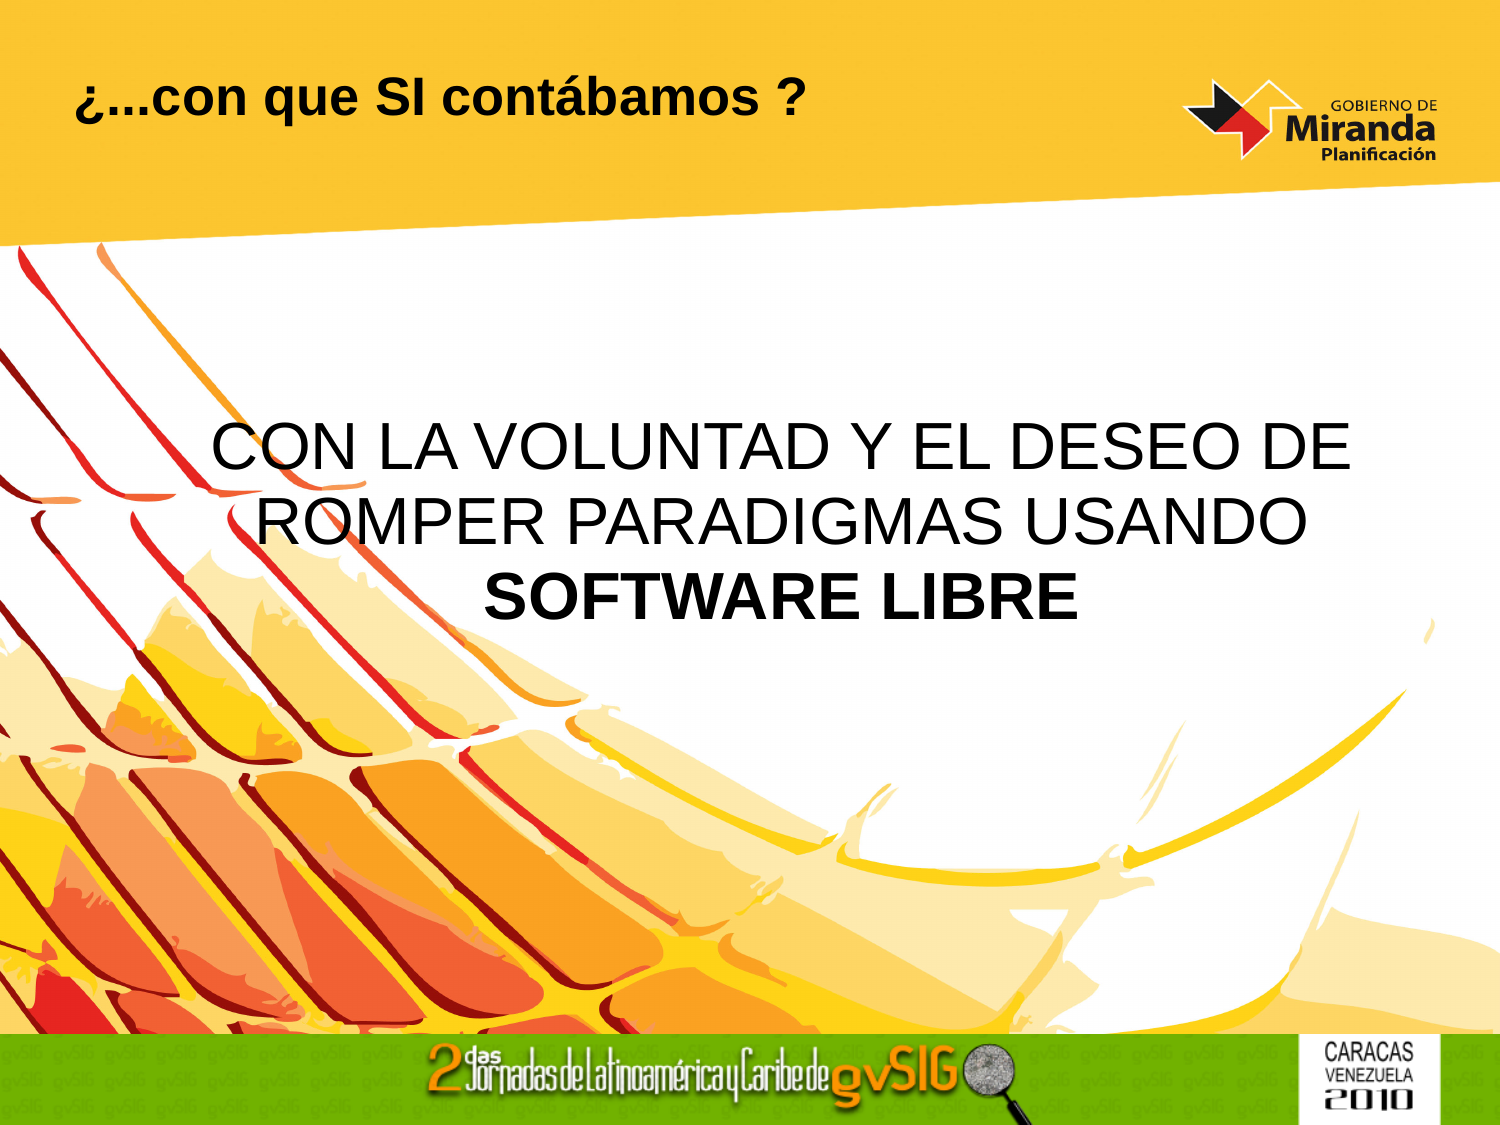

¿...con que SI contábamos ?
CON LA VOLUNTAD Y EL DESEO DE ROMPER PARADIGMAS USANDO SOFTWARE LIBRE